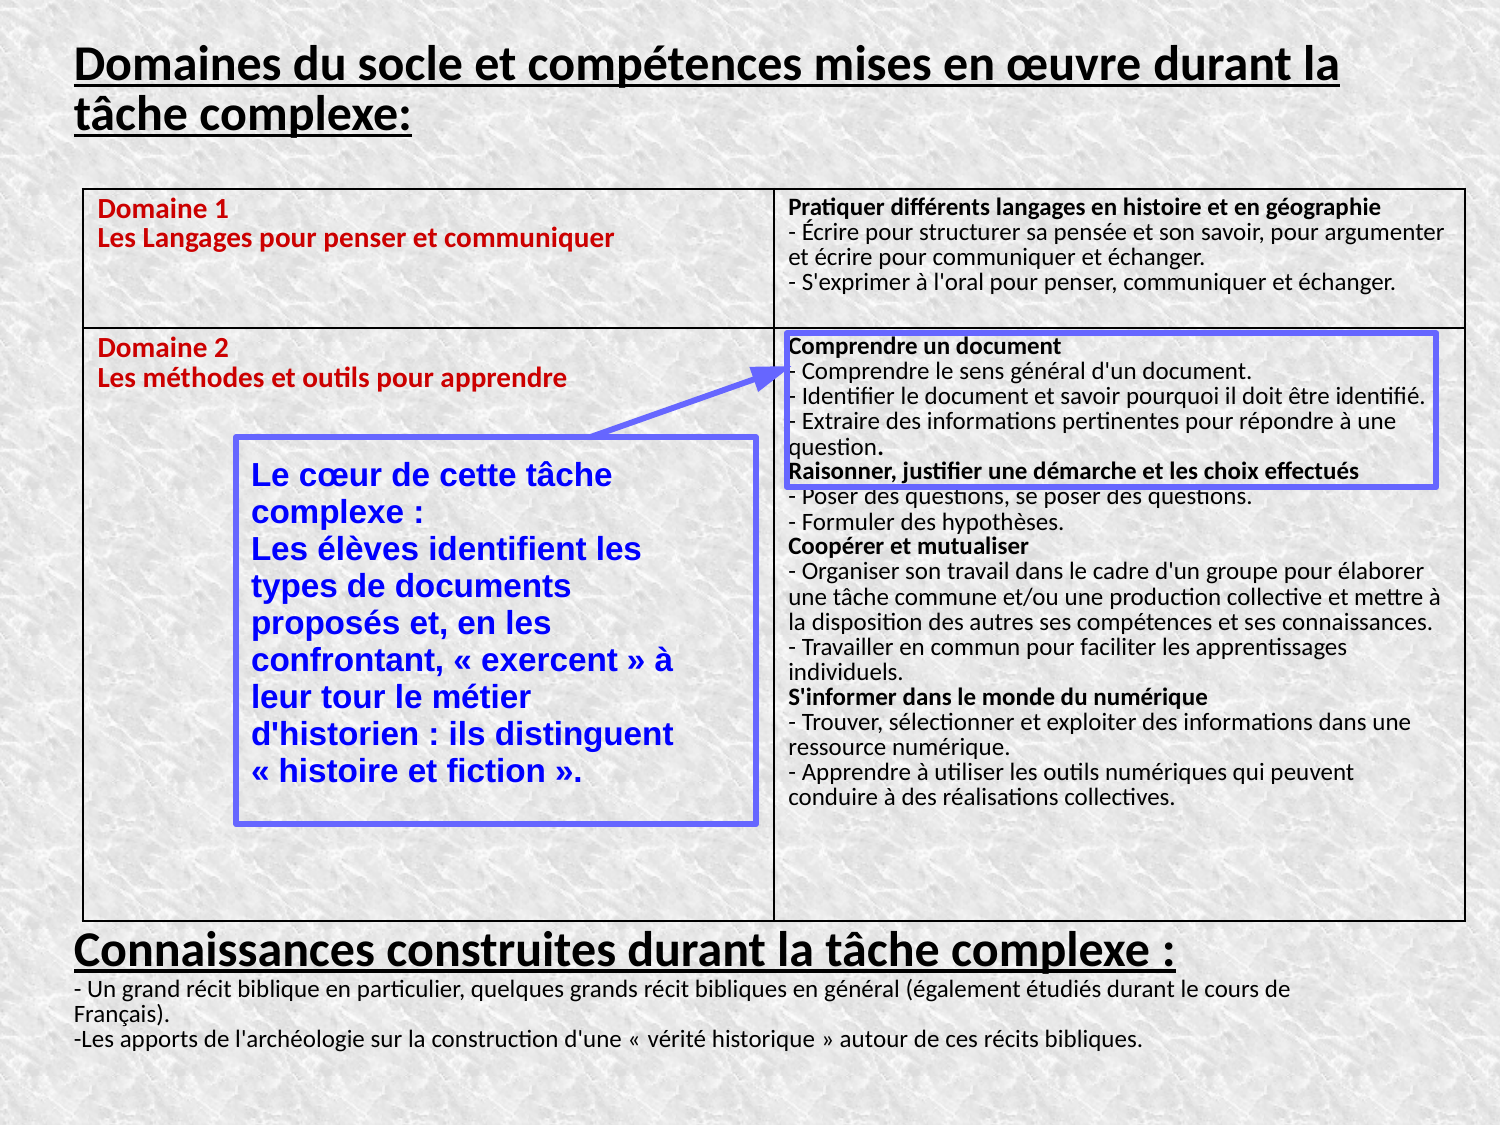

Domaines du socle et compétences mises en œuvre durant la tâche complexe:
| Domaine 1 Les Langages pour penser et communiquer | Pratiquer différents langages en histoire et en géographie - Écrire pour structurer sa pensée et son savoir, pour argumenter et écrire pour communiquer et échanger. - S'exprimer à l'oral pour penser, communiquer et échanger. |
| --- | --- |
| Domaine 2 Les méthodes et outils pour apprendre | Comprendre un document - Comprendre le sens général d'un document. - Identifier le document et savoir pourquoi il doit être identifié. - Extraire des informations pertinentes pour répondre à une question. Raisonner, justifier une démarche et les choix effectués - Poser des questions, se poser des questions. - Formuler des hypothèses. Coopérer et mutualiser - Organiser son travail dans le cadre d'un groupe pour élaborer une tâche commune et/ou une production collective et mettre à la disposition des autres ses compétences et ses connaissances. - Travailler en commun pour faciliter les apprentissages individuels. S'informer dans le monde du numérique - Trouver, sélectionner et exploiter des informations dans une ressource numérique. - Apprendre à utiliser les outils numériques qui peuvent conduire à des réalisations collectives. |
Le cœur de cette tâche complexe :
Les élèves identifient les types de documents proposés et, en les confrontant, « exercent » à leur tour le métier d'historien : ils distinguent « histoire et fiction ».
Connaissances construites durant la tâche complexe :
- Un grand récit biblique en particulier, quelques grands récit bibliques en général (également étudiés durant le cours de Français).
-Les apports de l'archéologie sur la construction d'une « vérité historique » autour de ces récits bibliques.